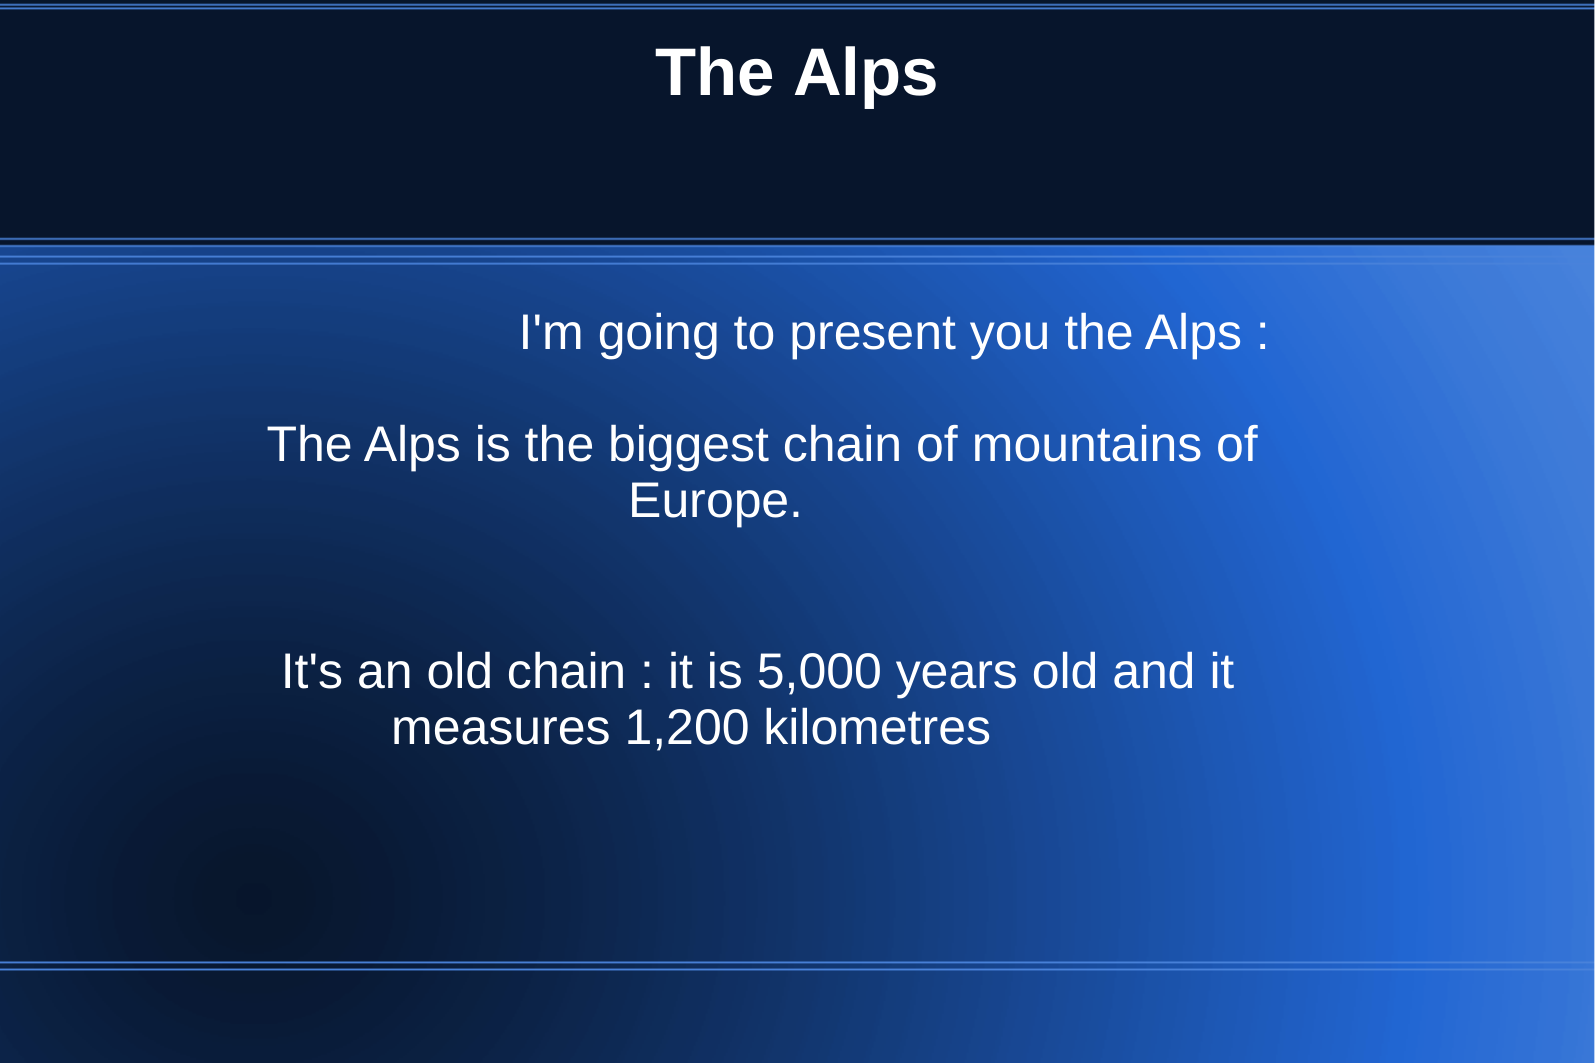

# The Alps
 I'm going to present you the Alps :
 The Alps is the biggest chain of mountains of Europe.
 It's an old chain : it is 5,000 years old and it measures 1,200 kilometres